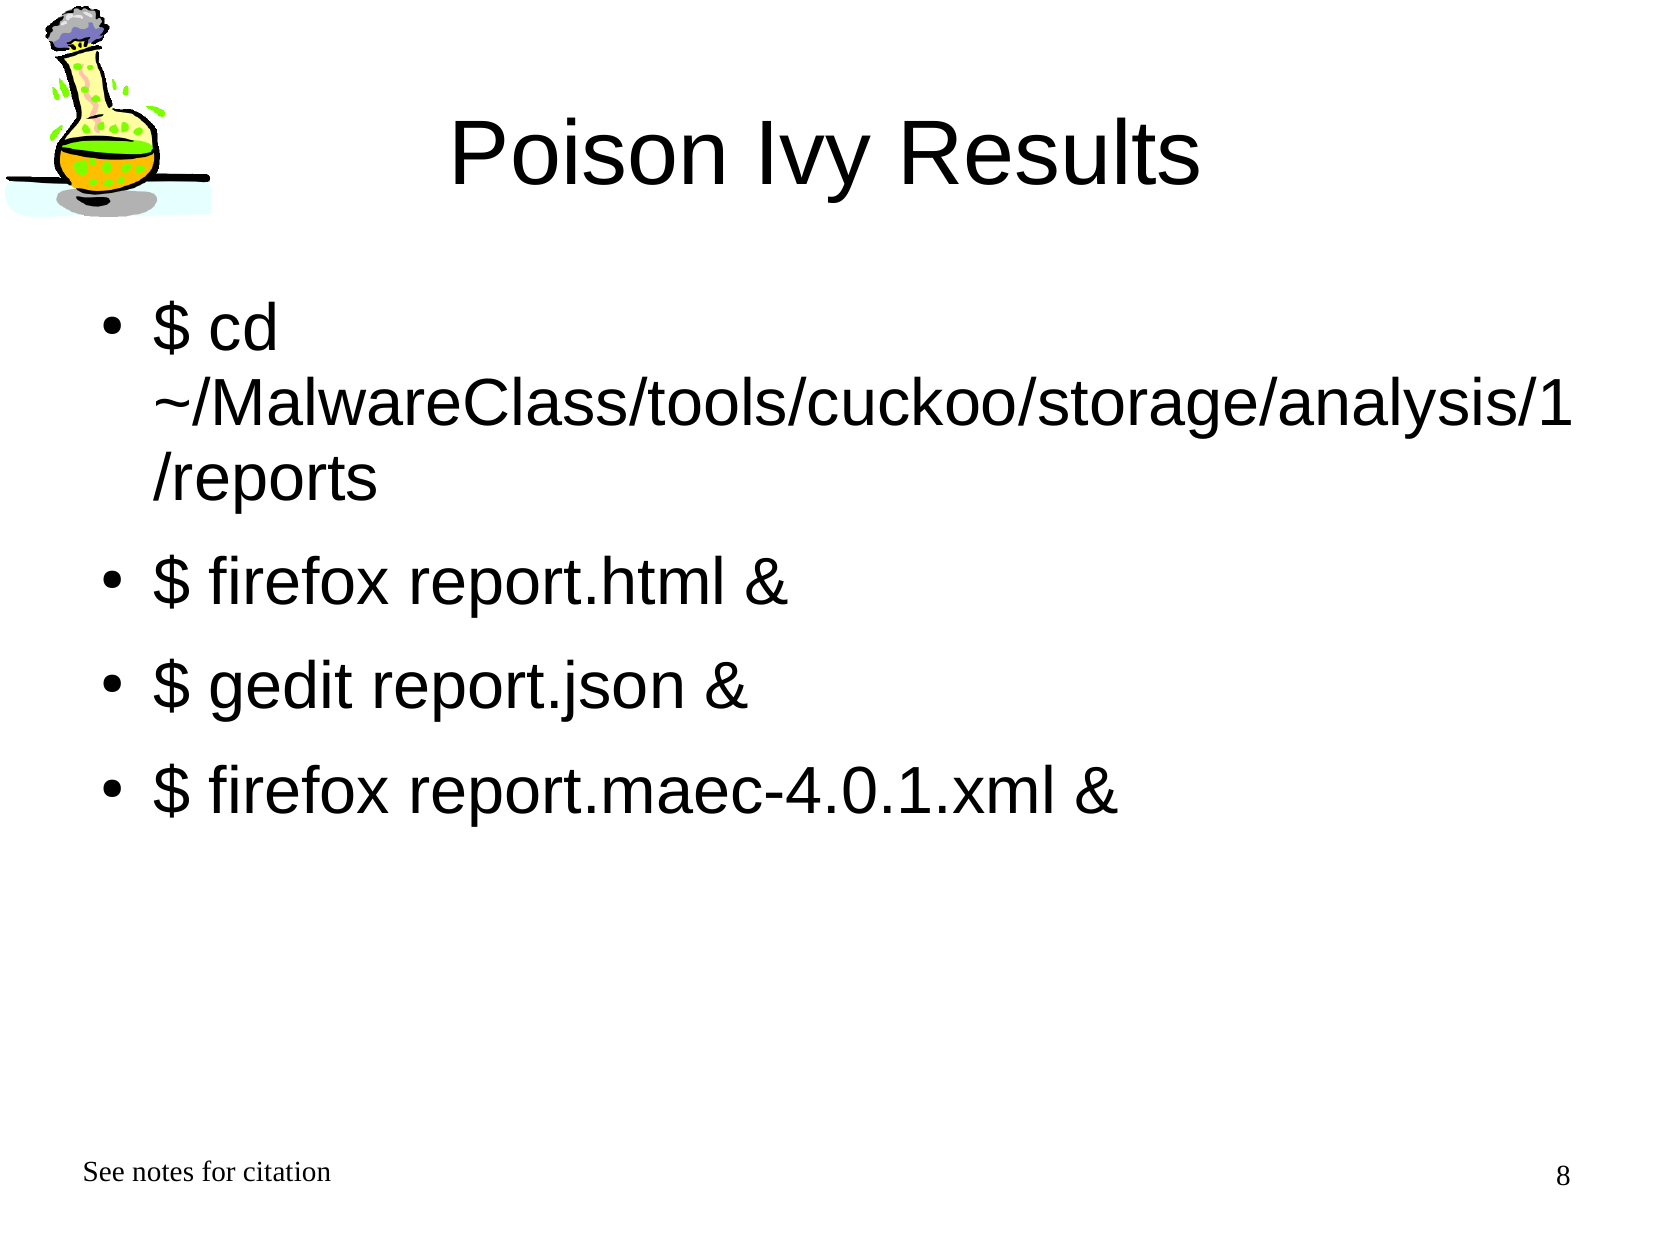

# Poison Ivy Results
$ cd ~/MalwareClass/tools/cuckoo/storage/analysis/1/reports
$ firefox report.html &
$ gedit report.json &
$ firefox report.maec-4.0.1.xml &
See notes for citation
8